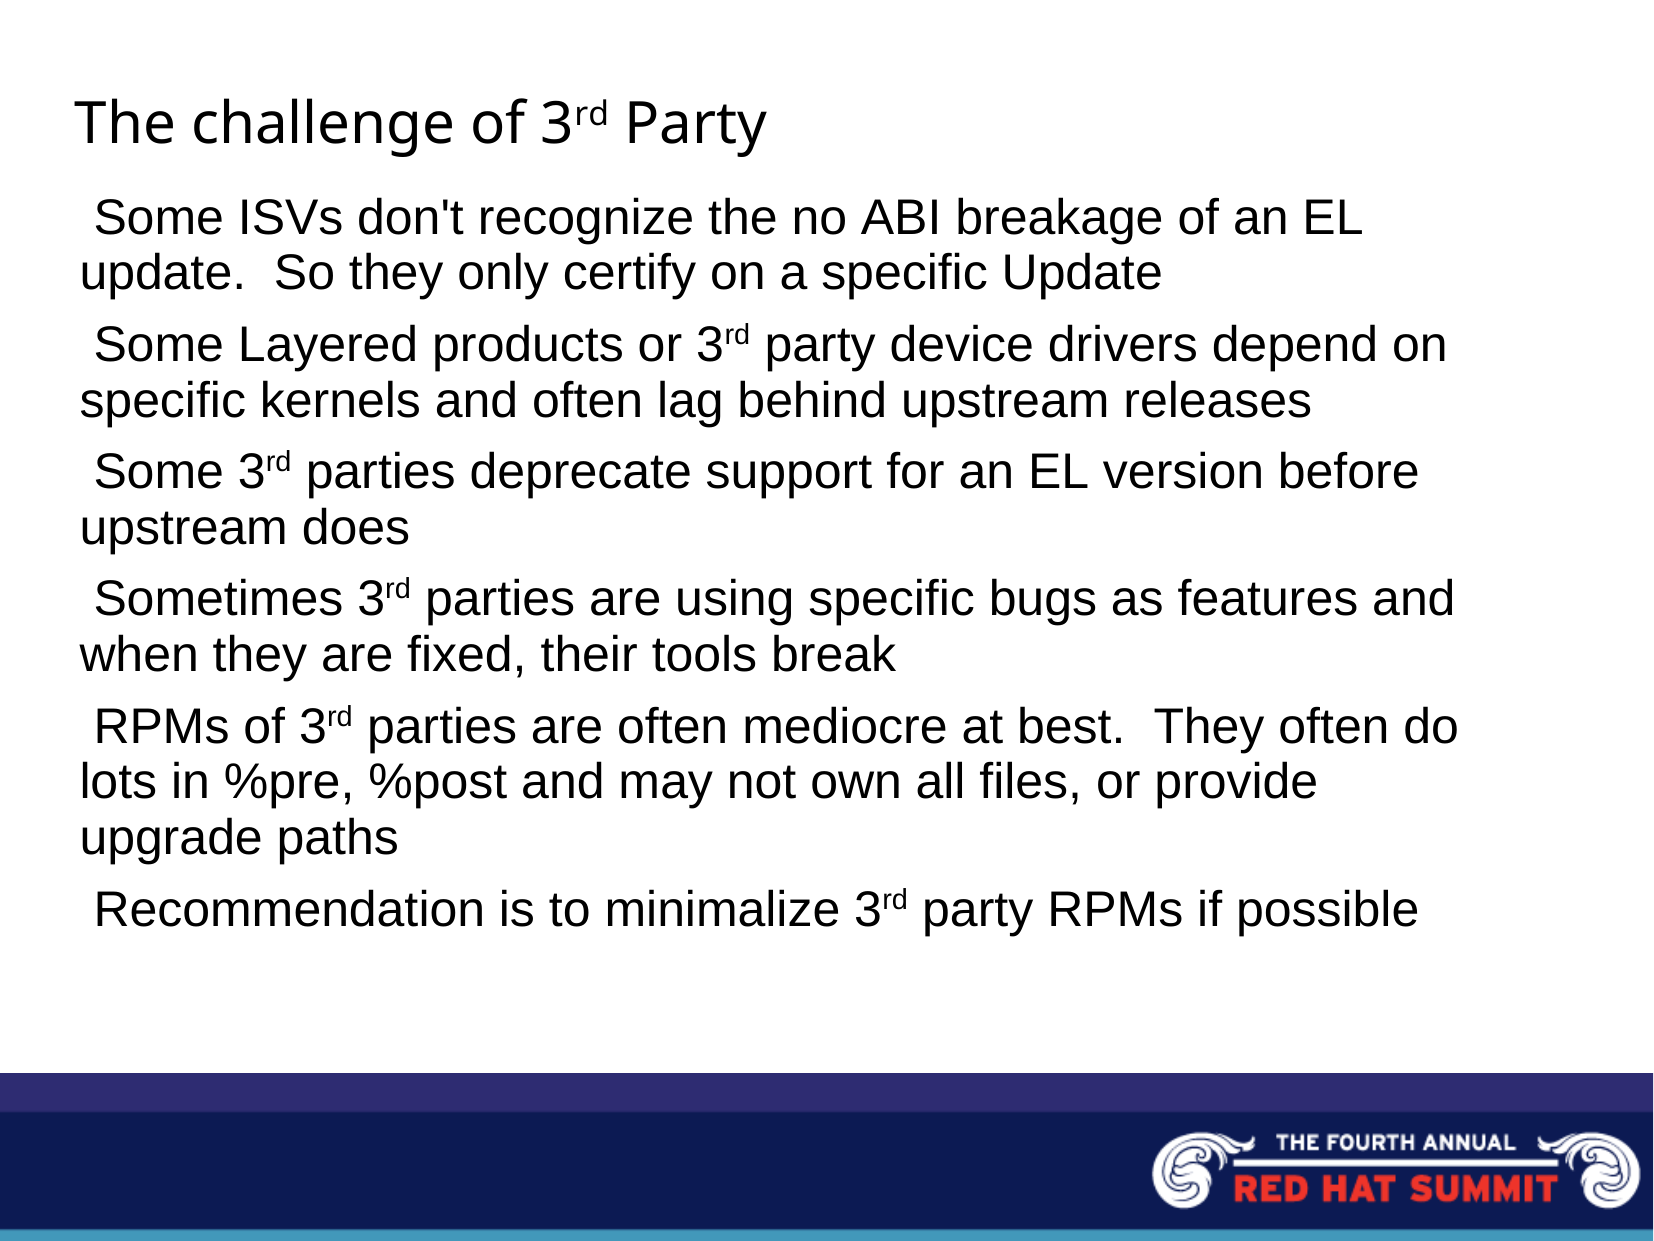

# The challenge of 3rd Party
 Some ISVs don't recognize the no ABI breakage of an EL update. So they only certify on a specific Update
 Some Layered products or 3rd party device drivers depend on specific kernels and often lag behind upstream releases
 Some 3rd parties deprecate support for an EL version before upstream does
 Sometimes 3rd parties are using specific bugs as features and when they are fixed, their tools break
 RPMs of 3rd parties are often mediocre at best. They often do lots in %pre, %post and may not own all files, or provide upgrade paths
 Recommendation is to minimalize 3rd party RPMs if possible